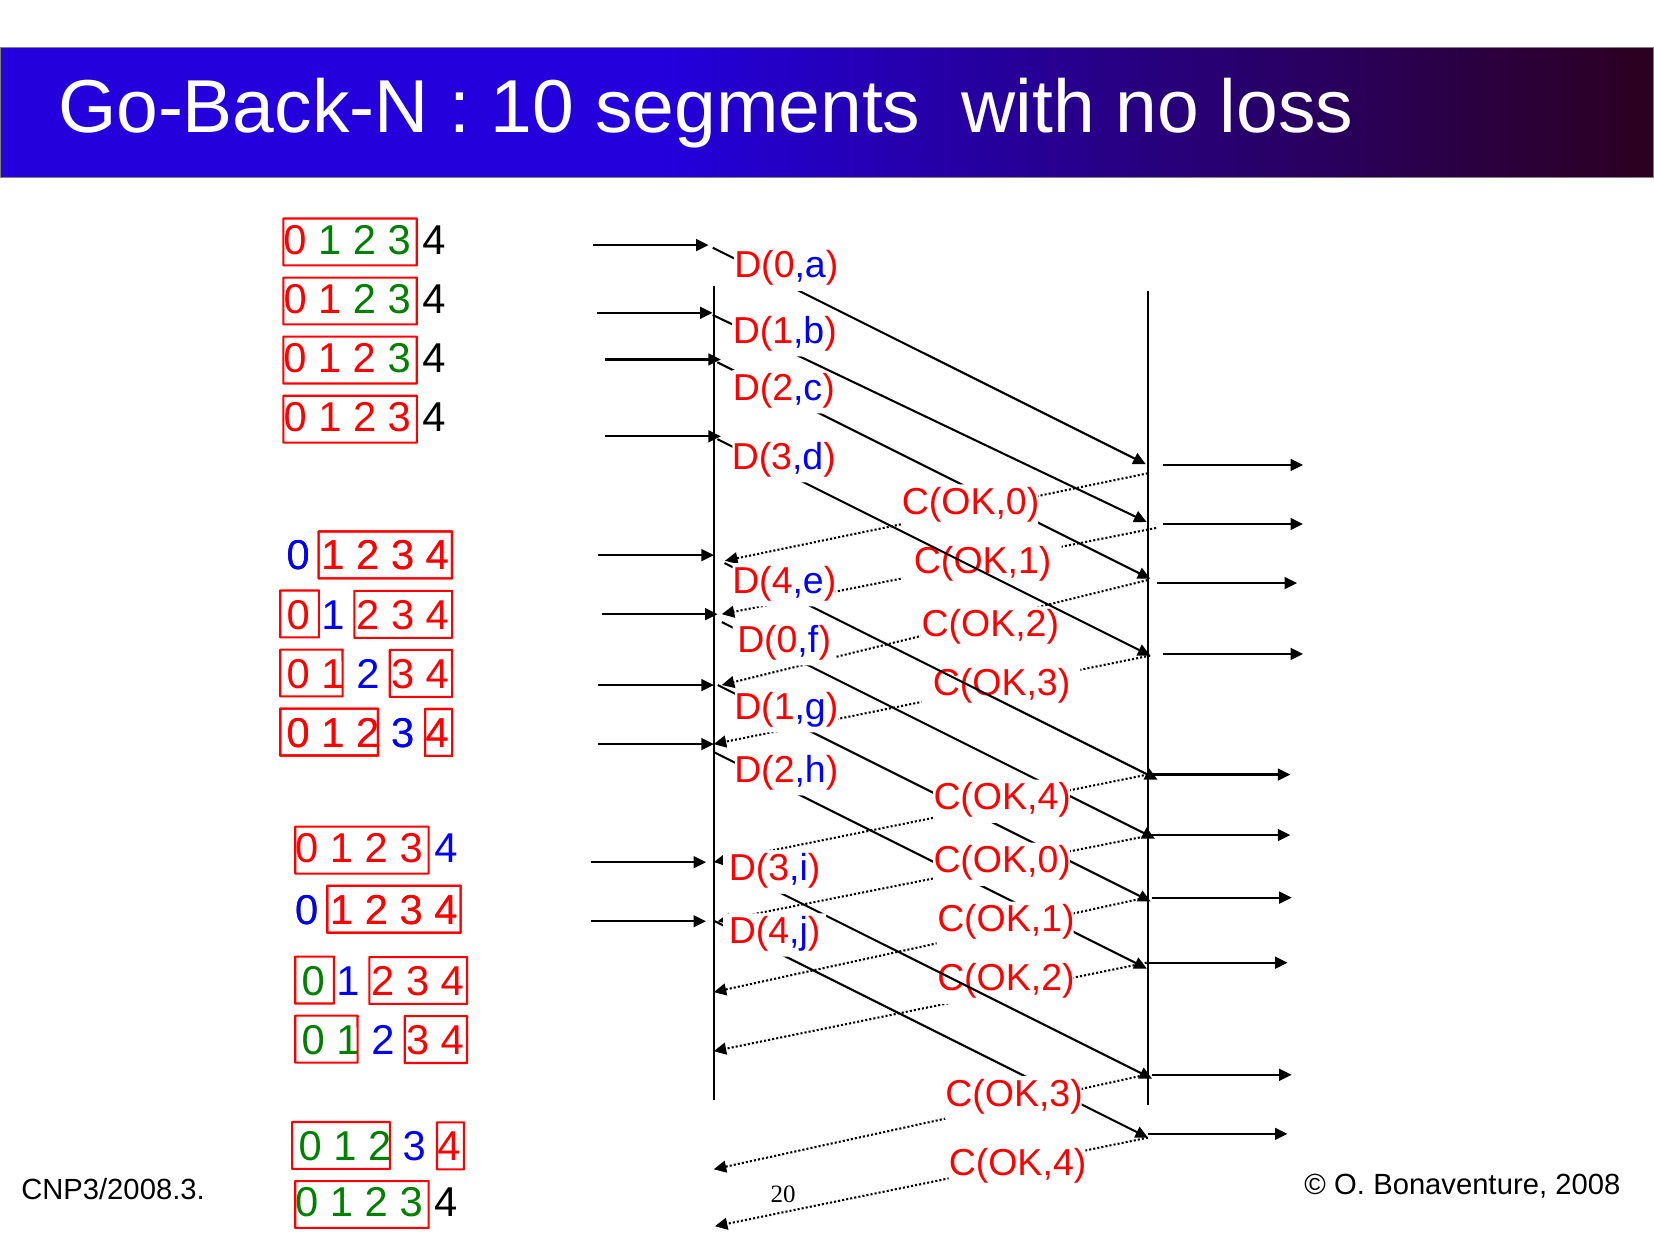

# Go-Back-N : 10 segments with no loss
0 1 2 3 4
D(0,a)
0 1 2 3 4
D(1,b)
0 1 2 3 4
D(2,c)
0 1 2 3 4
D(3,d)
C(OK,0)
0 1 2 3 4
0 1 2 3 4
C(OK,1)
D(4,e)
0 1 2 3 4
C(OK,2)
D(0,f)
0 1 2 3 4
C(OK,3)
D(1,g)
0 1 2 3 4
0 1 2 3 4
D(2,h)
C(OK,4)
0 1 2 3 4
C(OK,0)
D(8,f)
D(3,i)
0 1 2 3 4
0 1 2 3 4
C(OK,1)
D(4,j)
C(OK,2)
0 1 2 3 4
0 1 2 3 4
C(OK,3)
0 1 2 3 4
C(OK,4)
© O. Bonaventure, 2008
CNP3/2008.3.
0 1 2 3 4